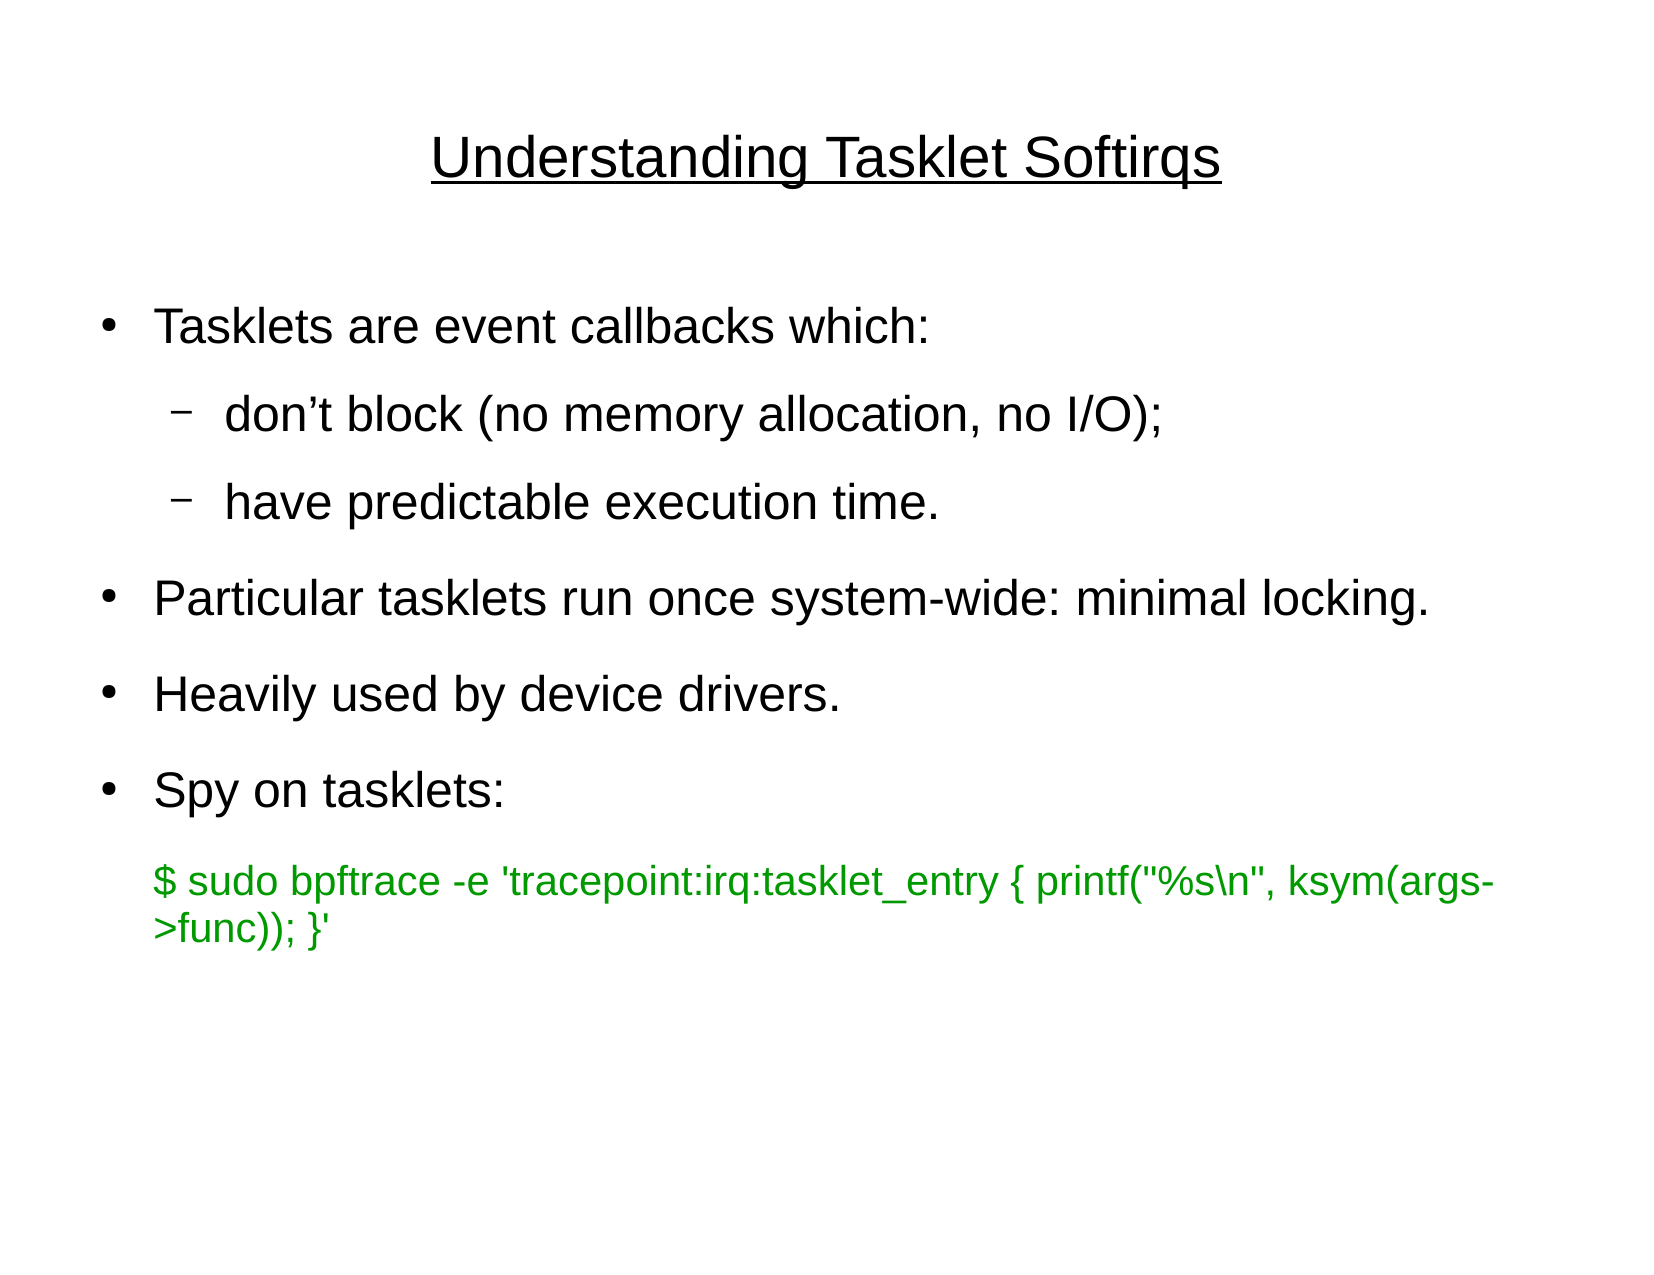

# Understanding Tasklet Softirqs
Tasklets are event callbacks which:
don’t block (no memory allocation, no I/O);
have predictable execution time.
Particular tasklets run once system-wide: minimal locking.
Heavily used by device drivers.
Spy on tasklets:
$ sudo bpftrace -e 'tracepoint:irq:tasklet_entry { printf("%s\n", ksym(args->func)); }'